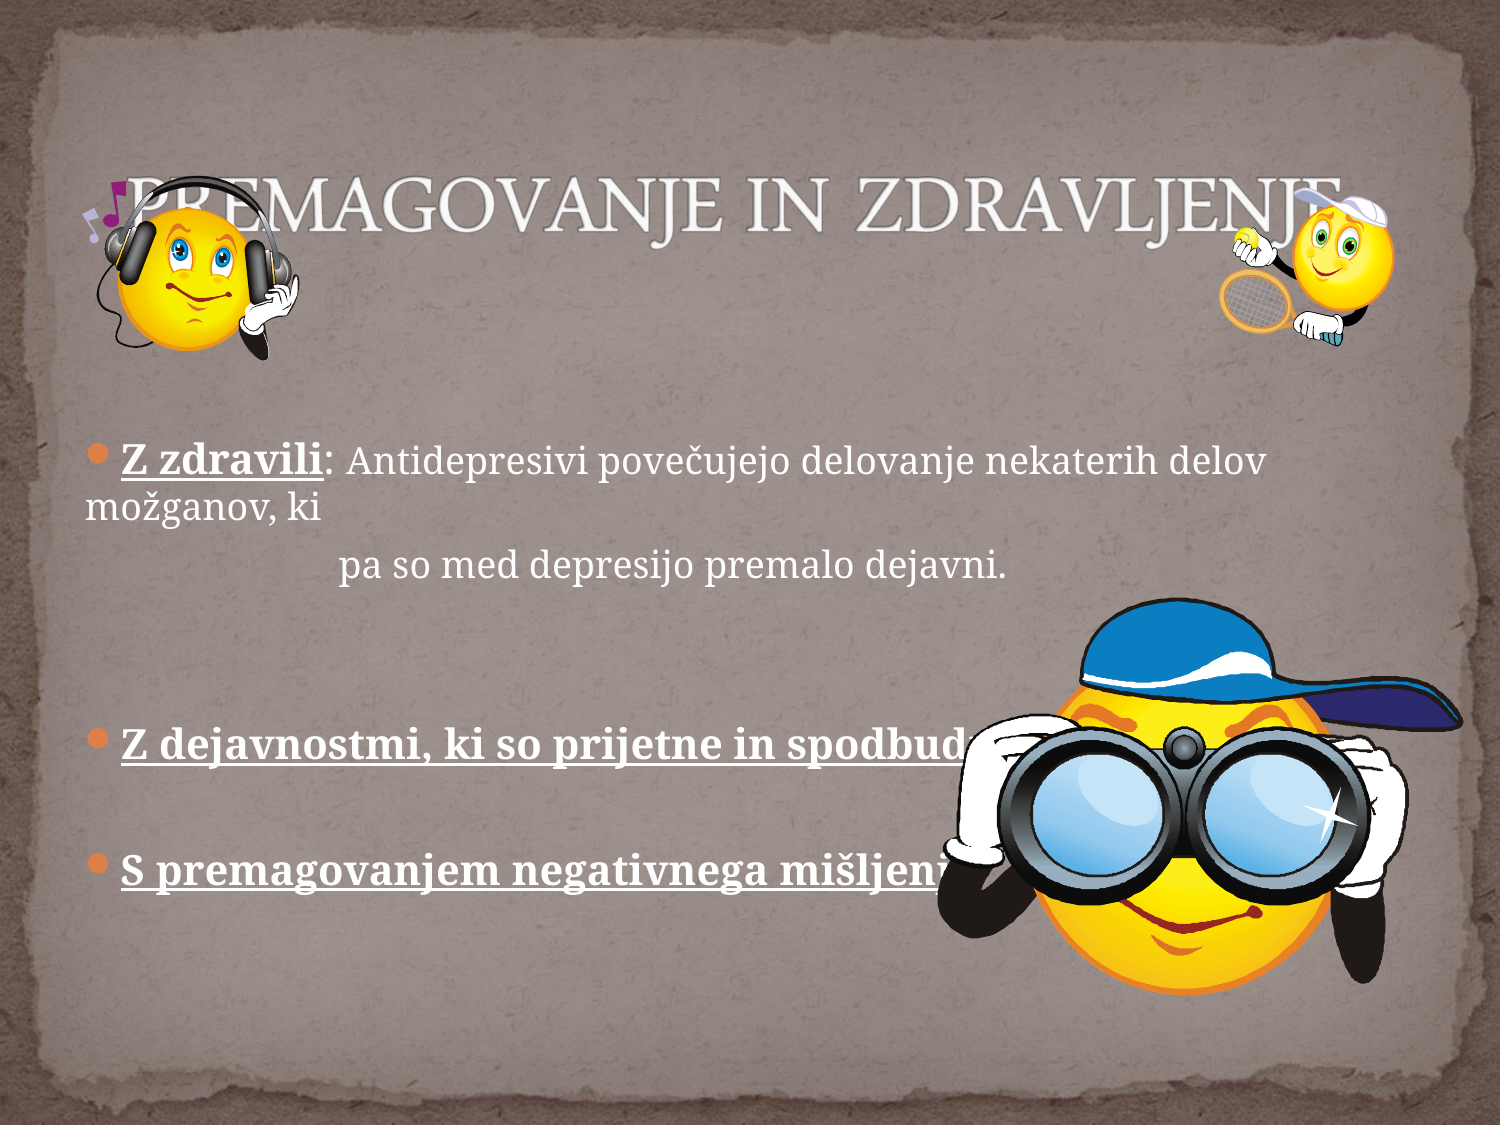

# Z zdravili: Antidepresivi povečujejo delovanje nekaterih delov možganov, ki
 pa so med depresijo premalo dejavni.
Z dejavnostmi, ki so prijetne in spodbudne
S premagovanjem negativnega mišljenja